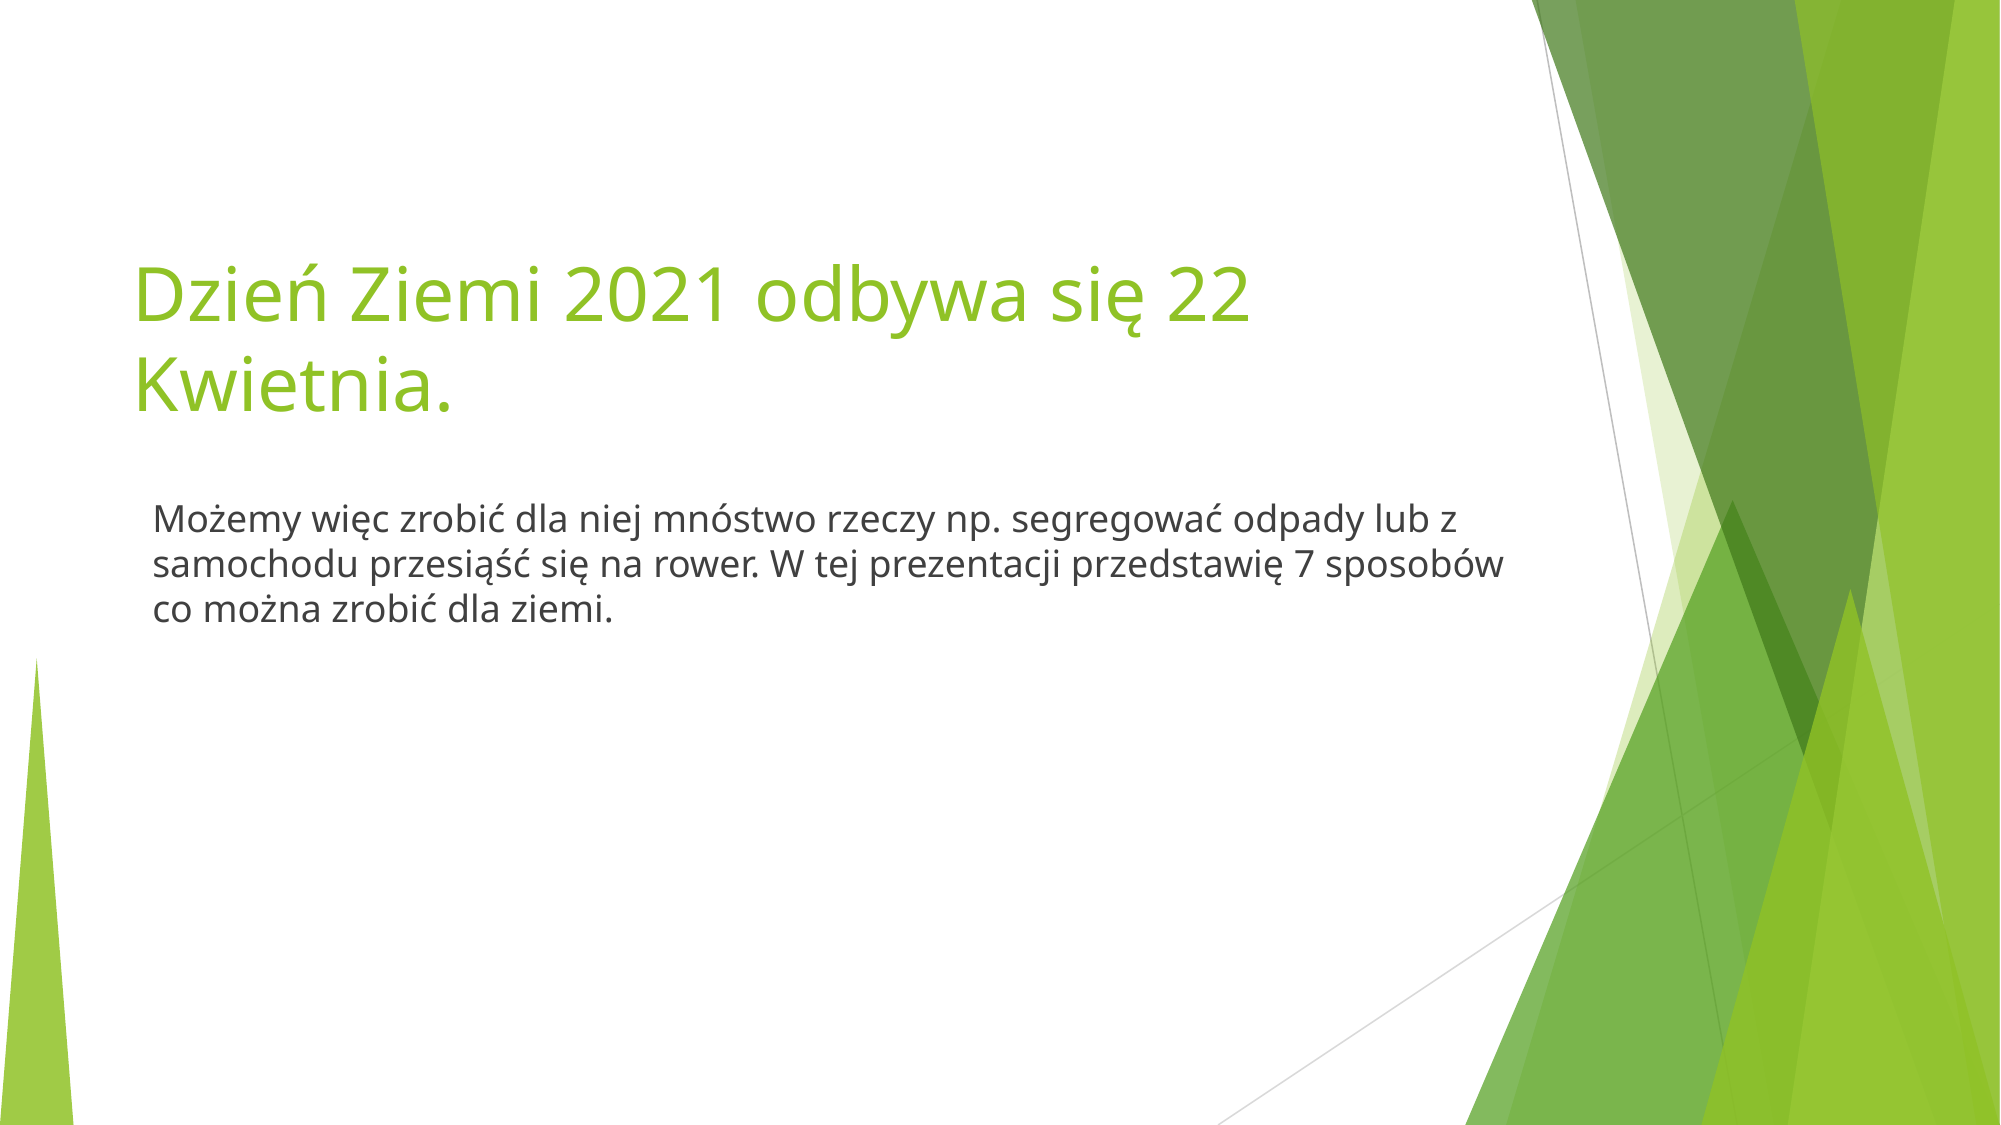

# Dzień Ziemi 2021 odbywa się 22 Kwietnia.
Możemy więc zrobić dla niej mnóstwo rzeczy np. segregować odpady lub z samochodu przesiąść się na rower. W tej prezentacji przedstawię 7 sposobów co można zrobić dla ziemi.